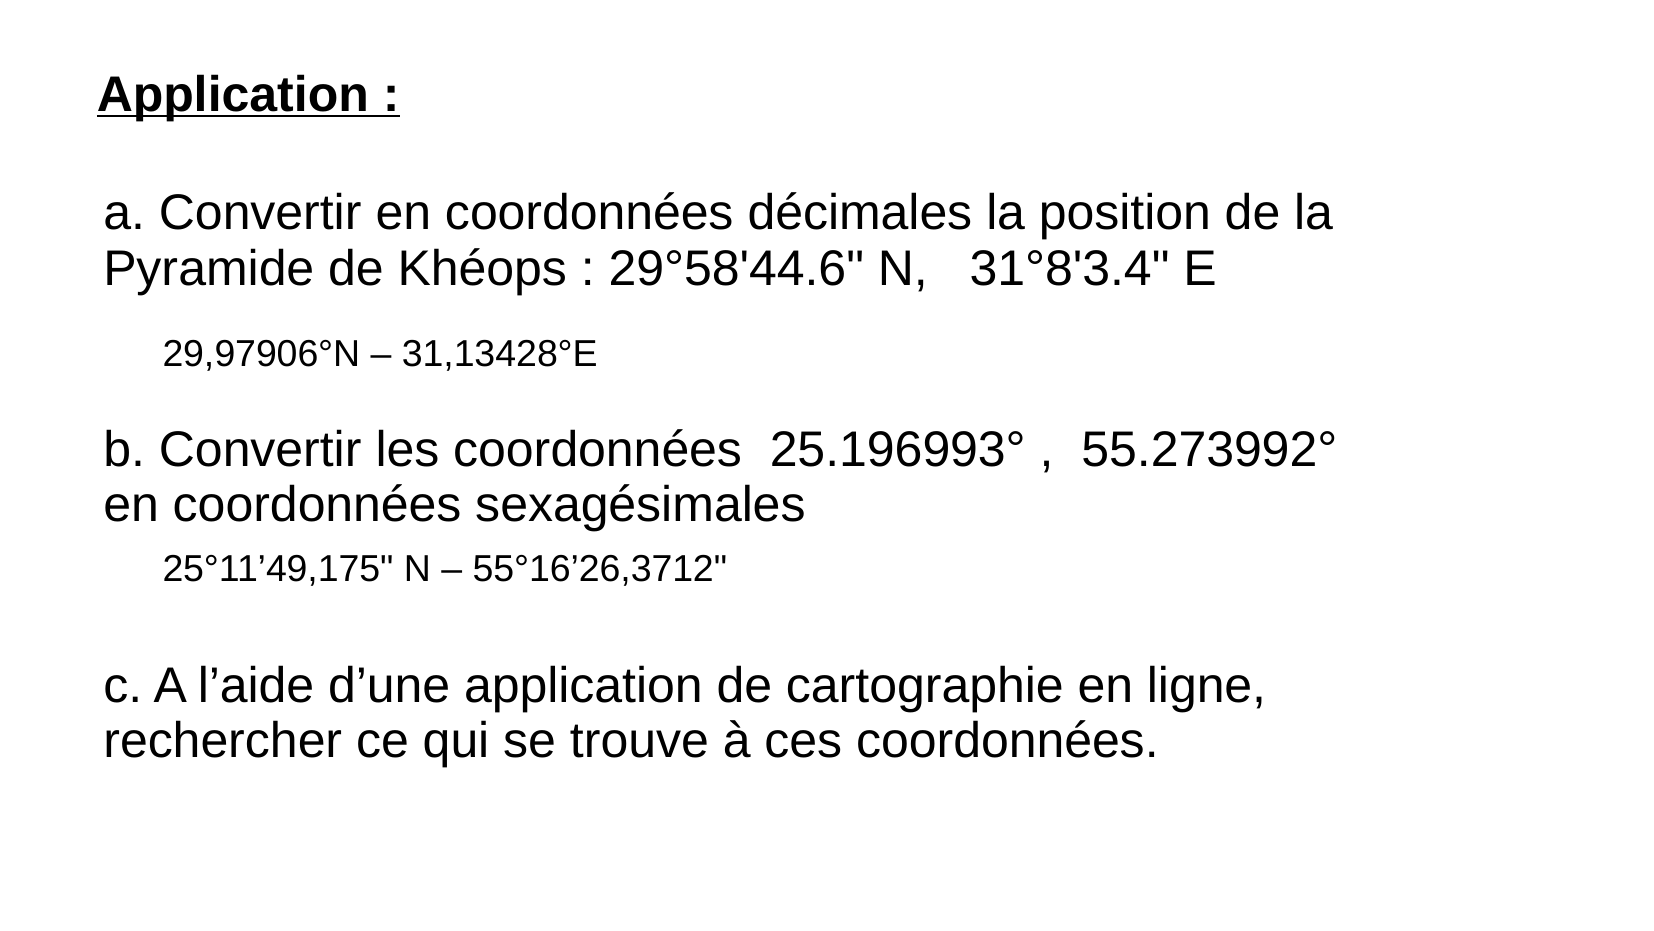

Application :
a. Convertir en coordonnées décimales la position de la Pyramide de Khéops : 29°58'44.6" N, 31°8'3.4" E
29,97906°N – 31,13428°E
b. Convertir les coordonnées 25.196993° , 55.273992° en coordonnées sexagésimales
25°11’49,175" N – 55°16’26,3712"
c. A l’aide d’une application de cartographie en ligne, rechercher ce qui se trouve à ces coordonnées.